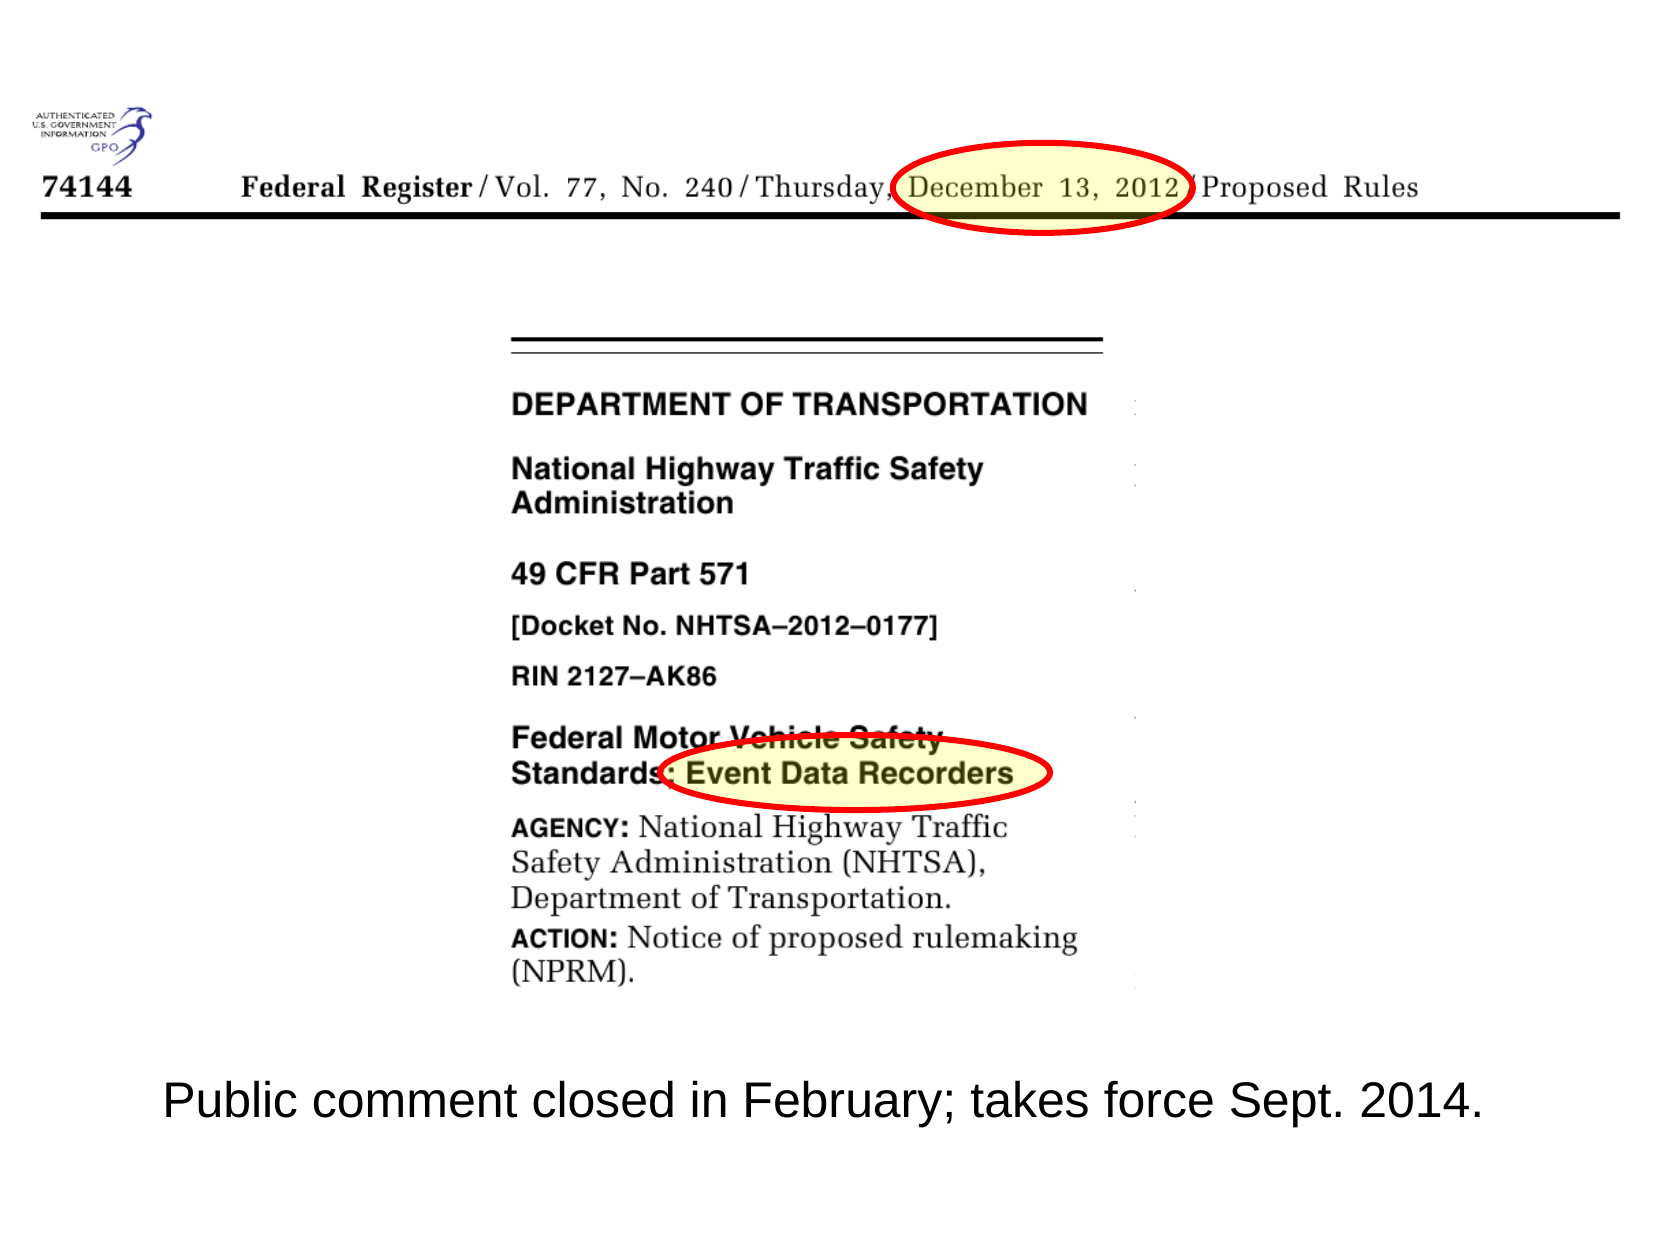

Public comment closed in February; takes force Sept. 2014.